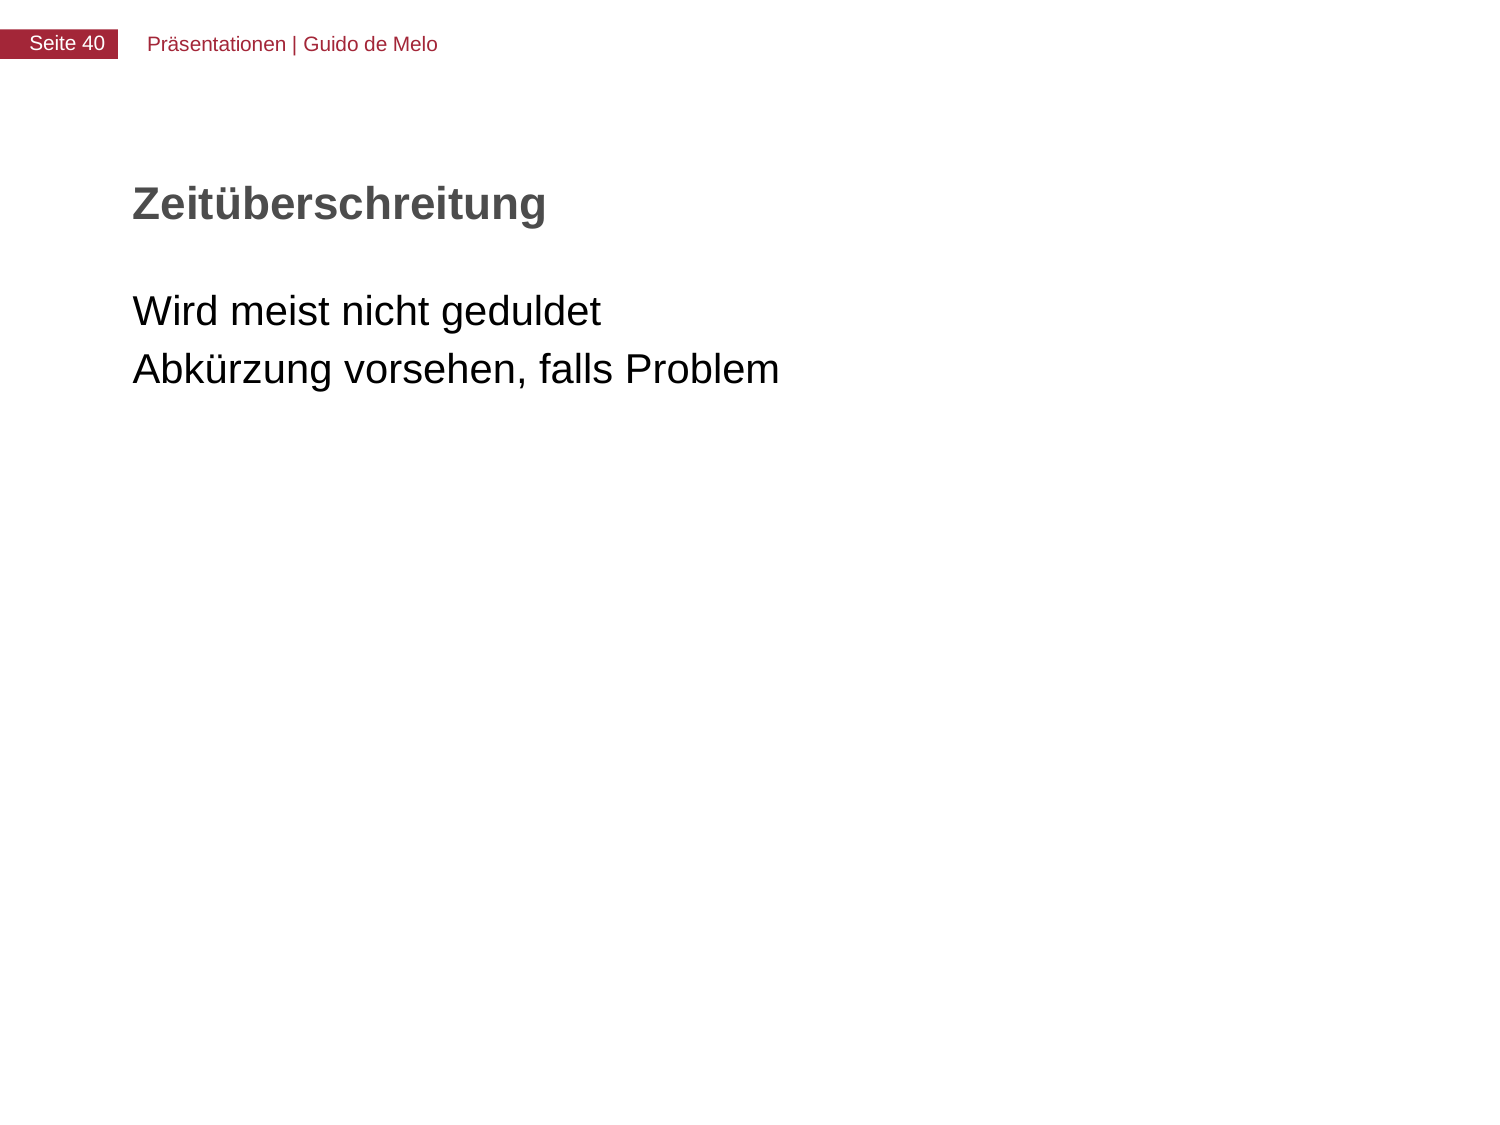

# Zeitüberschreitung
Wird meist nicht geduldet
Abkürzung vorsehen, falls Problem